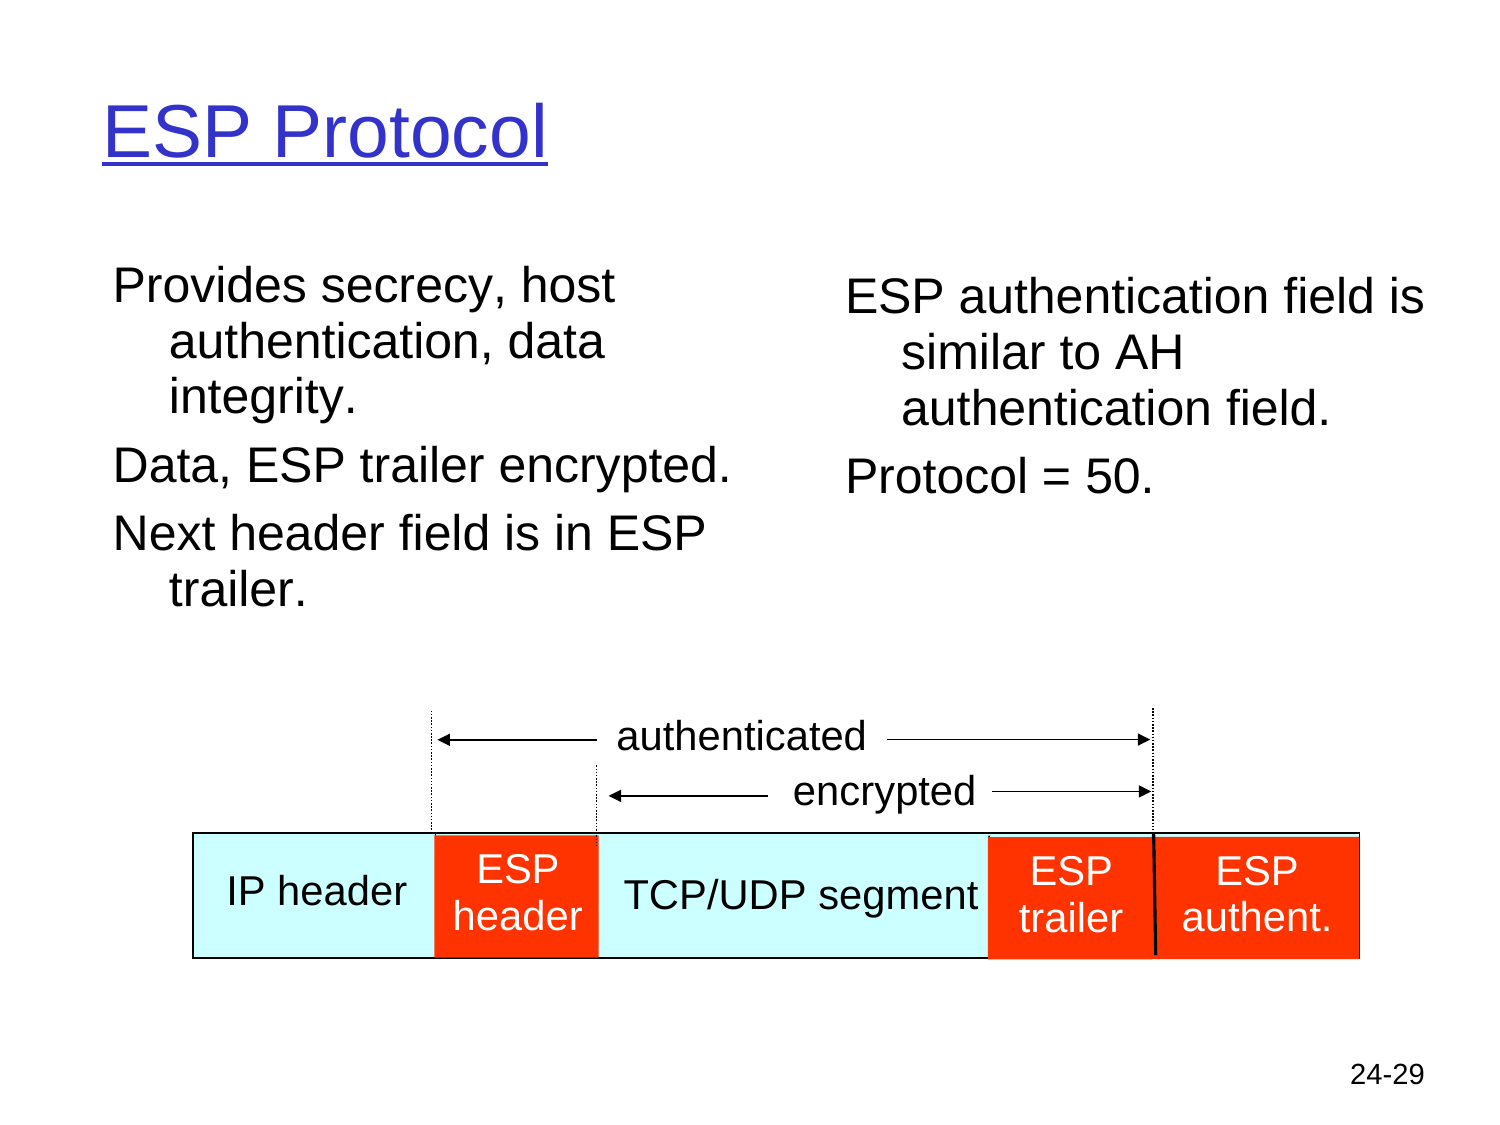

# ESP Protocol
Provides secrecy, host authentication, data integrity.
Data, ESP trailer encrypted.
Next header field is in ESP trailer.
ESP authentication field is similar to AH authentication field.
Protocol = 50.
authenticated
encrypted
ESP
authent.
ESP
trailer
ESP
header
IP header
TCP/UDP segment
29